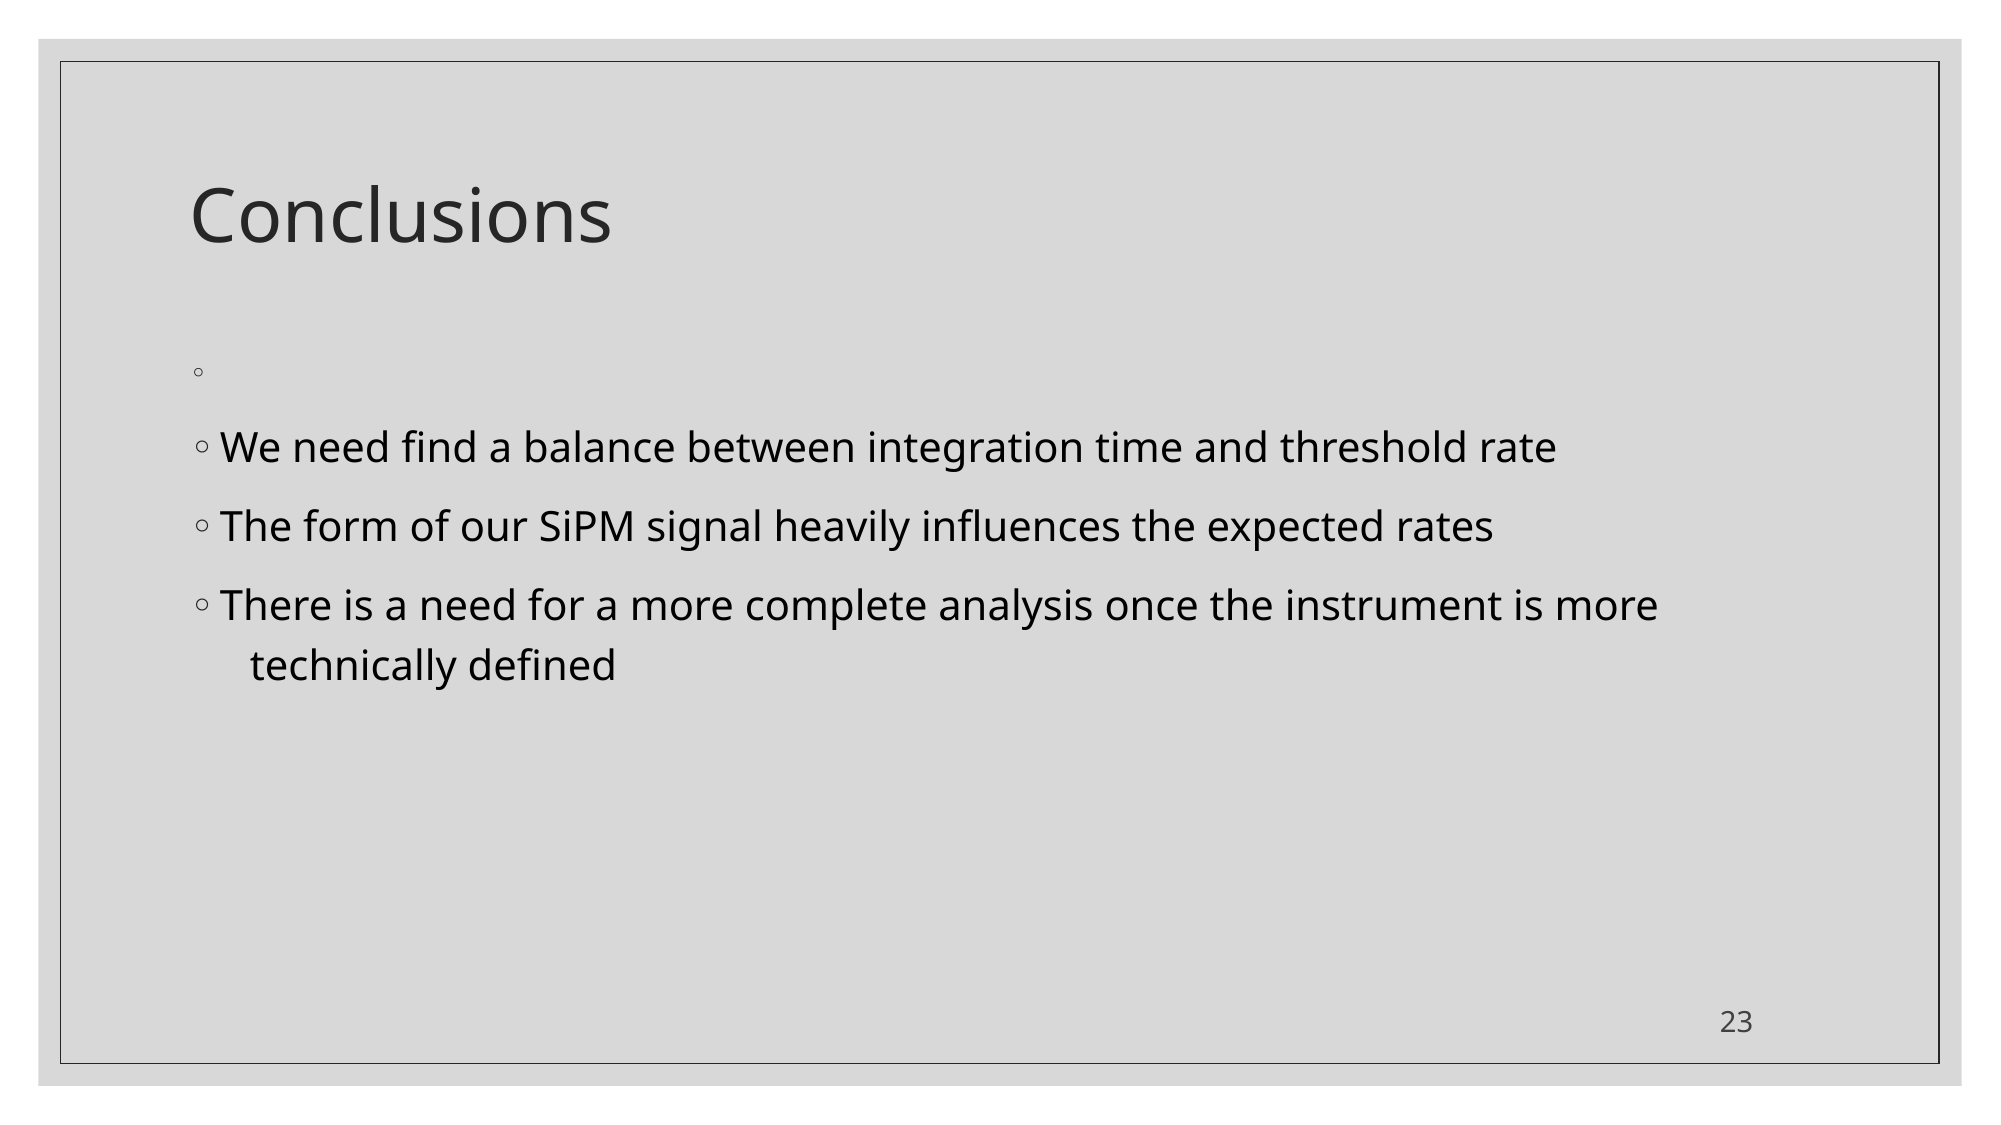

# Conclusions
We need find a balance between integration time and threshold rate
The form of our SiPM signal heavily influences the expected rates
There is a need for a more complete analysis once the instrument is more technically defined